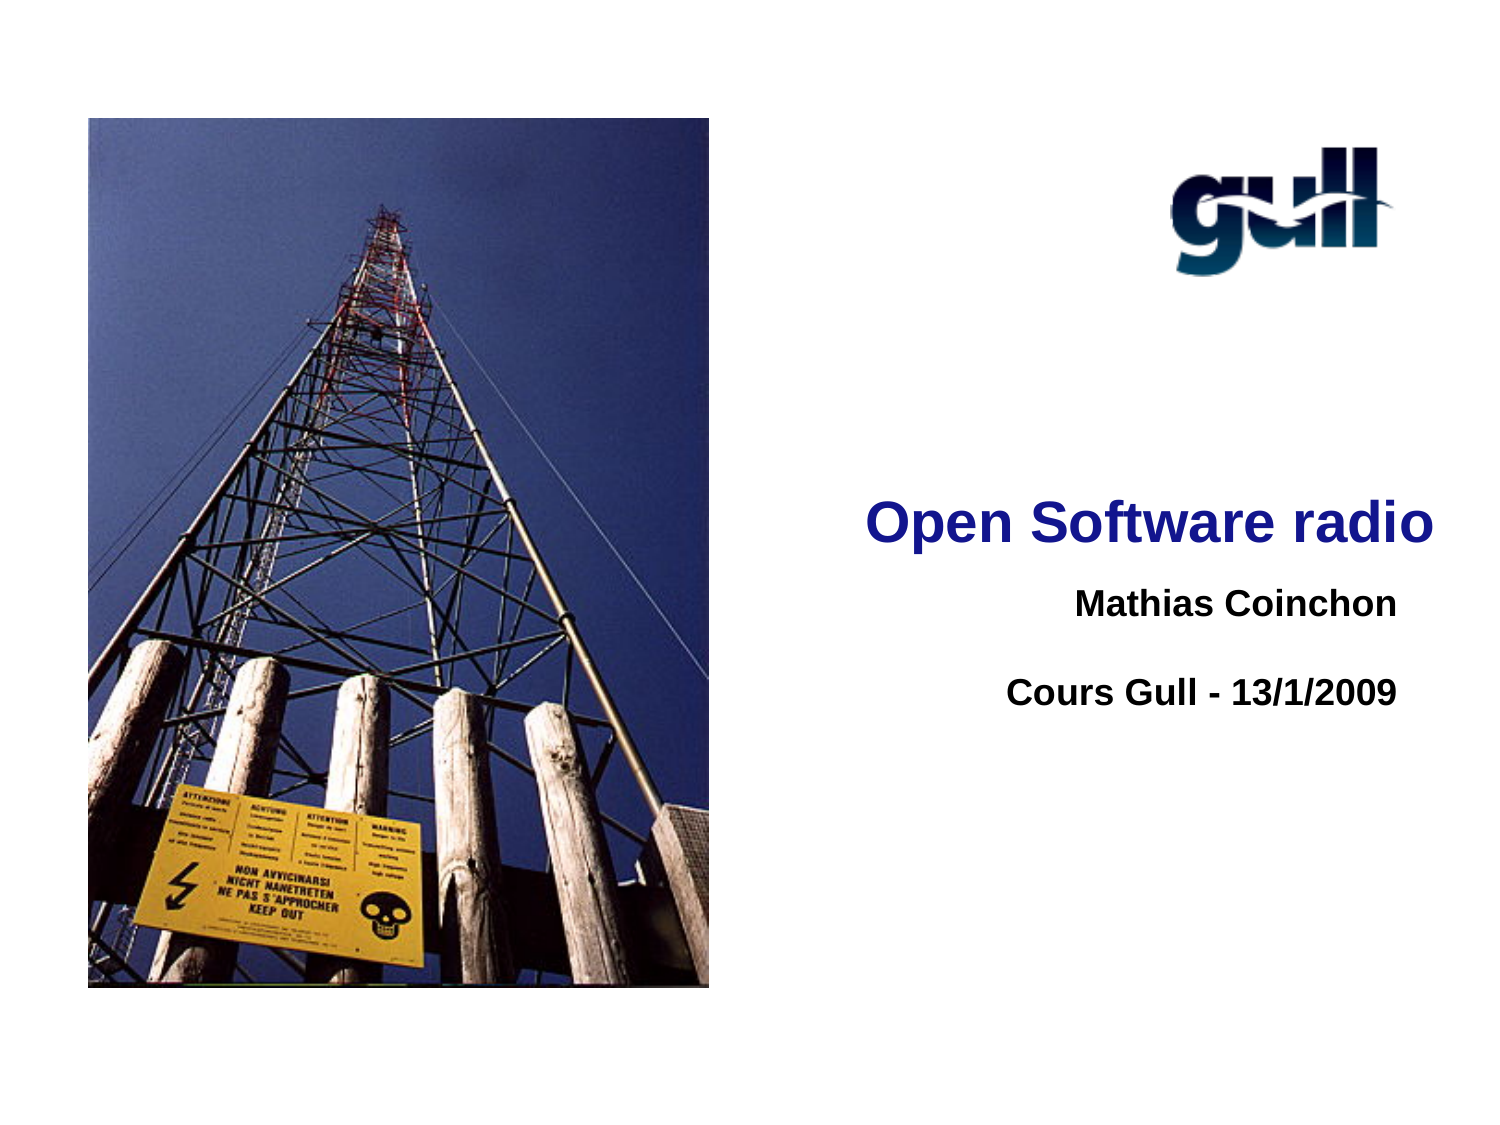

# Open Software radio
Mathias Coinchon
Cours Gull - 13/1/2009